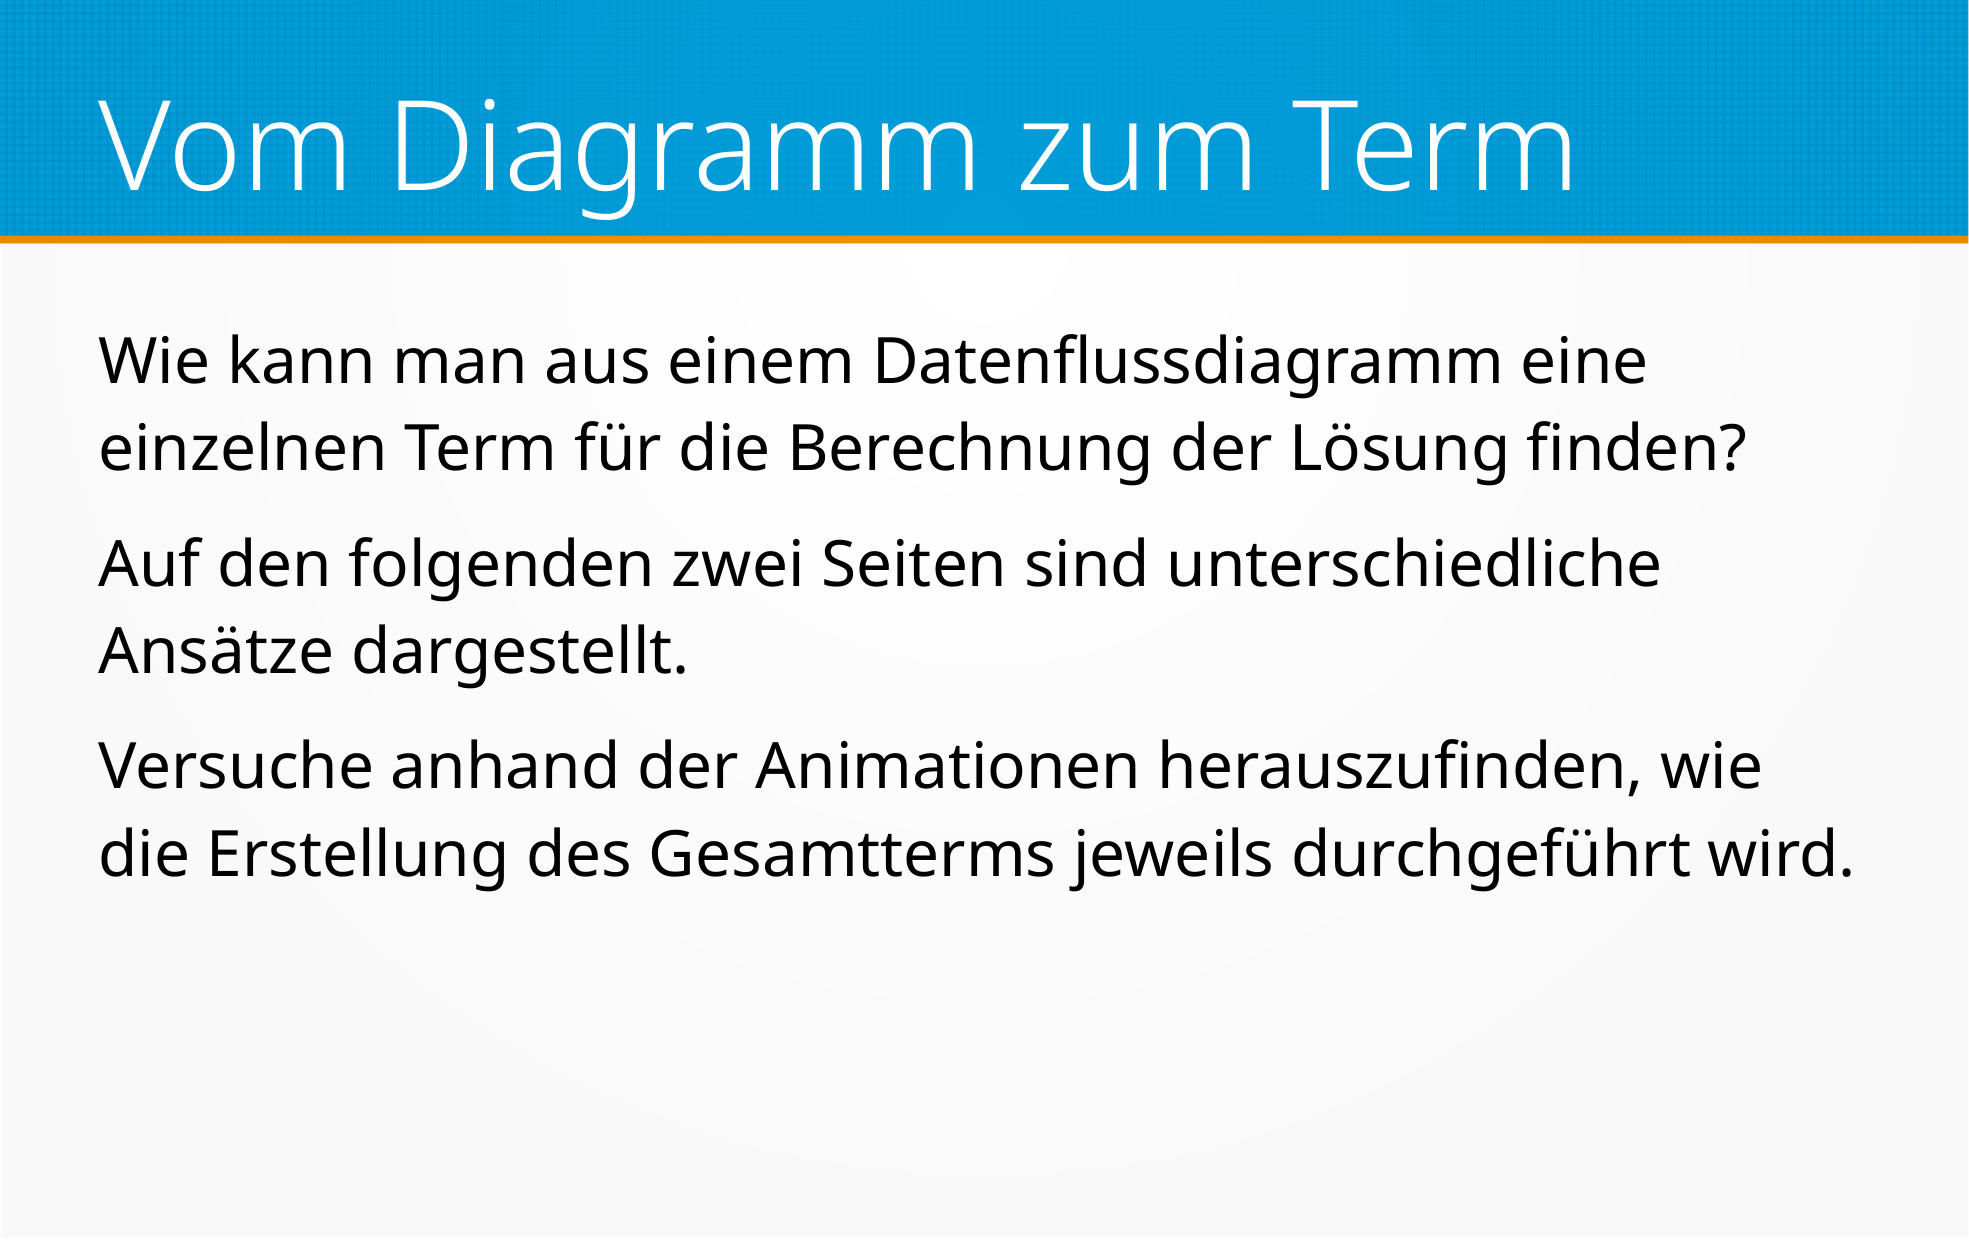

Vom Diagramm zum Term
# Wie kann man aus einem Datenflussdiagramm eine einzelnen Term für die Berechnung der Lösung finden?
Auf den folgenden zwei Seiten sind unterschiedliche Ansätze dargestellt.
Versuche anhand der Animationen herauszufinden, wie die Erstellung des Gesamtterms jeweils durchgeführt wird.